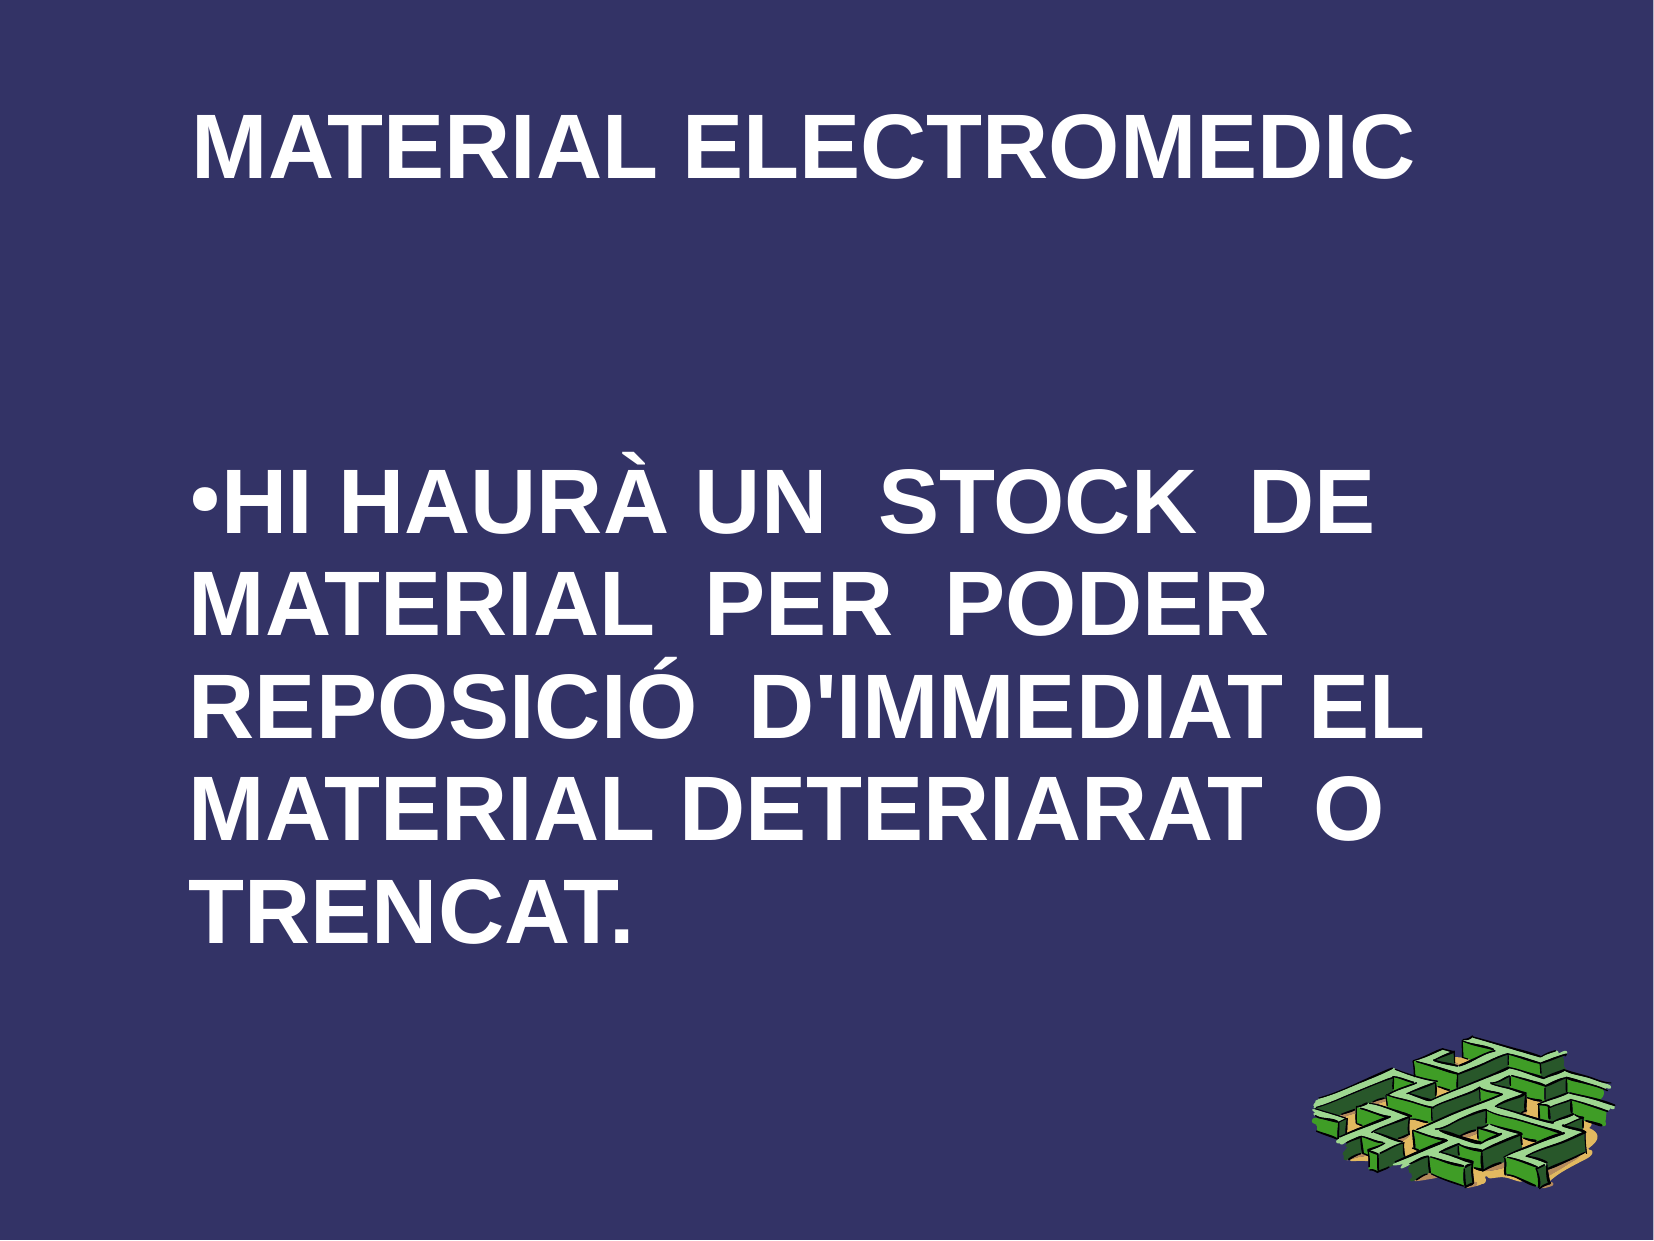

MATERIAL ELECTROMEDIC
HI HAURÀ UN STOCK DE MATERIAL PER PODER REPOSICIÓ D'IMMEDIAT EL MATERIAL DETERIARAT O TRENCAT.